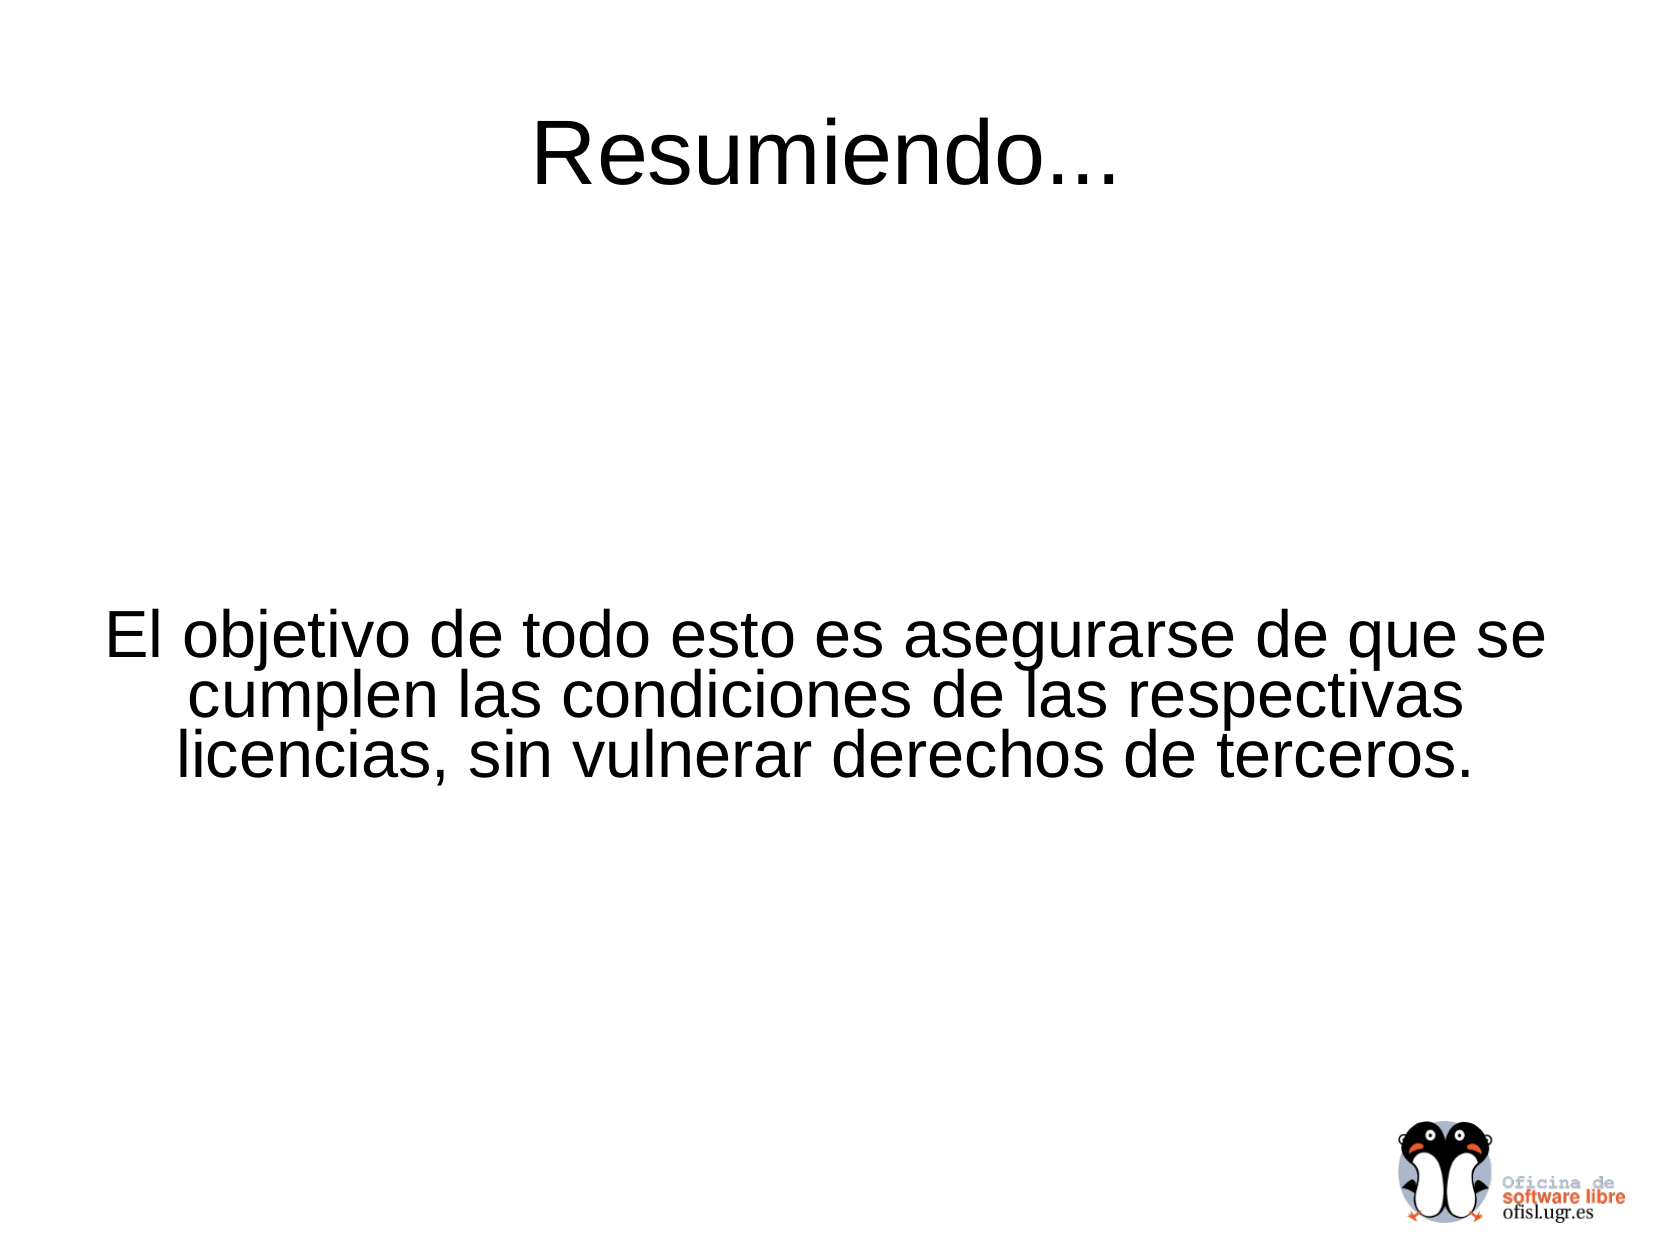

# Resumiendo...
El objetivo de todo esto es asegurarse de que se cumplen las condiciones de las respectivas licencias, sin vulnerar derechos de terceros.